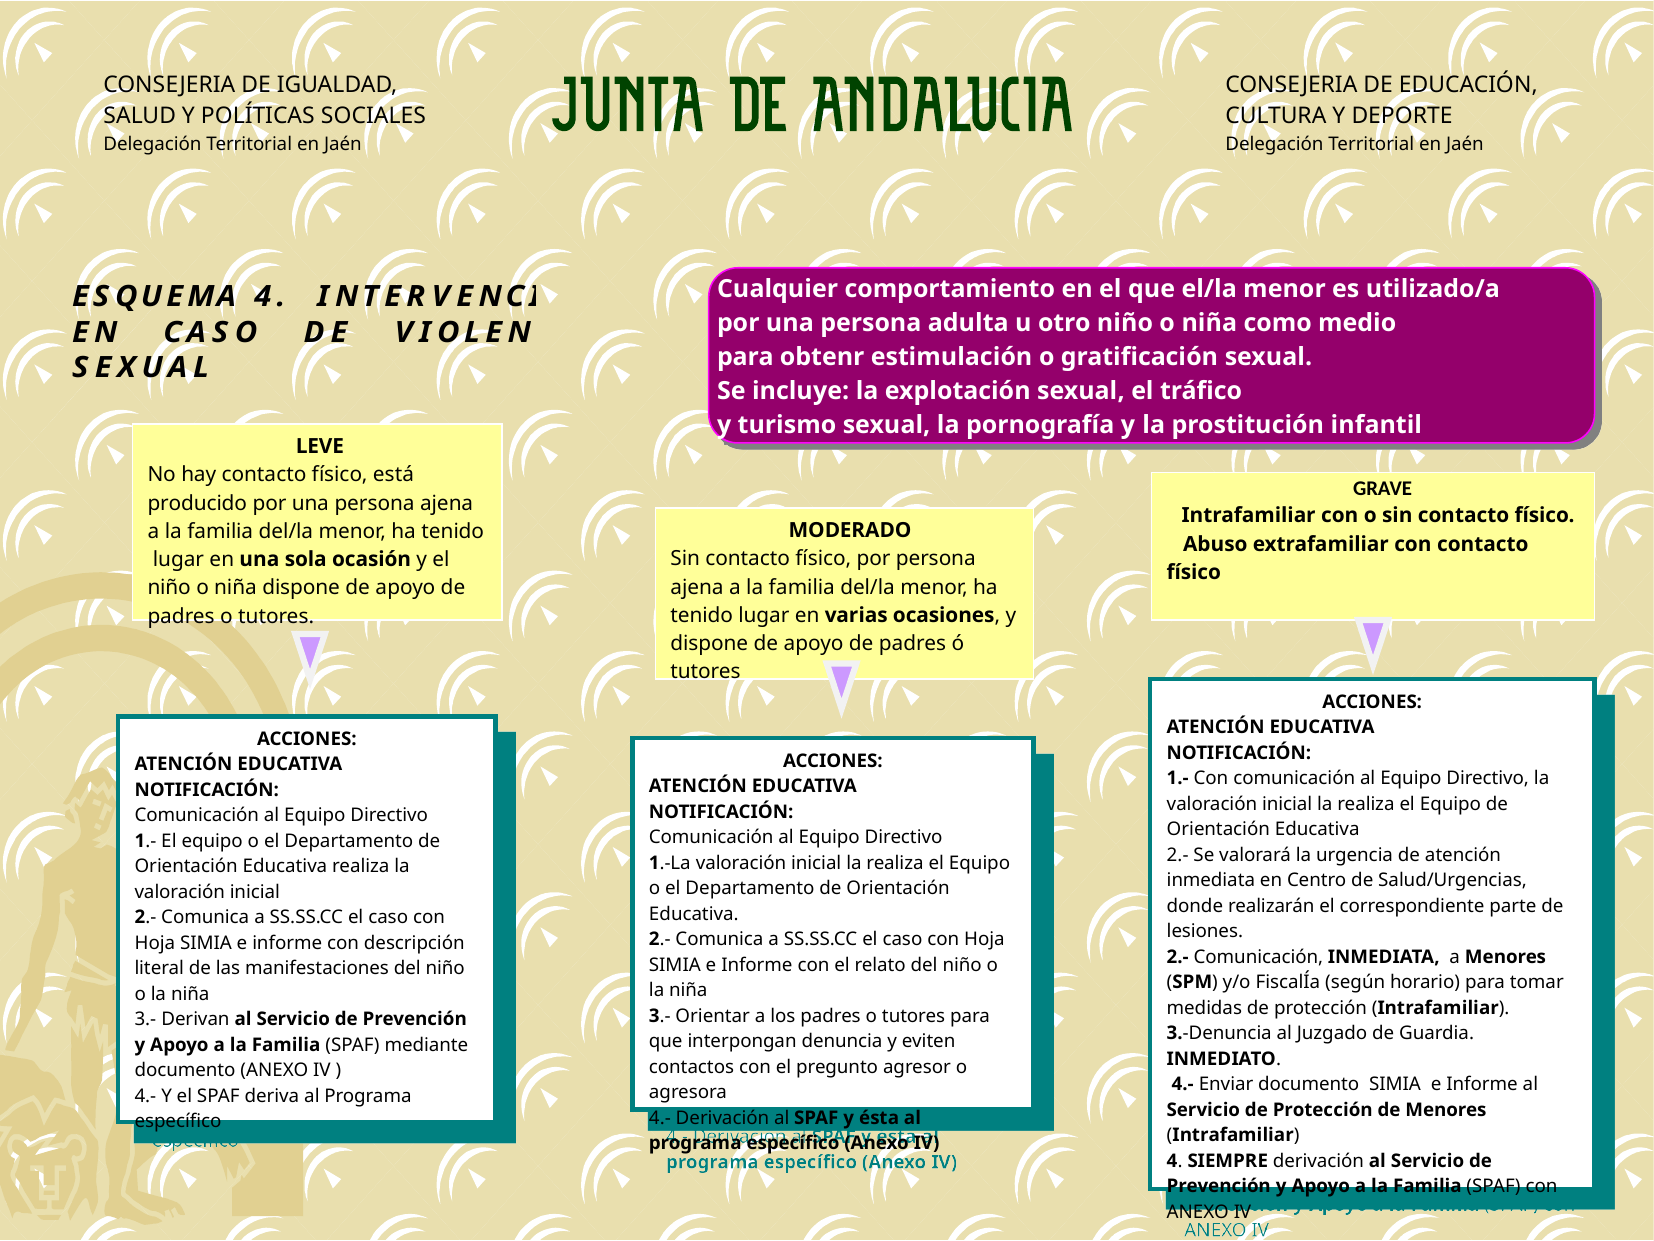

CONSEJERIA DE IGUALDAD,
SALUD Y POLÍTICAS SOCIALES
Delegación Territorial en Jaén
CONSEJERIA DE EDUCACIÓN,
CULTURA Y DEPORTE
Delegación Territorial en Jaén
Cualquier comportamiento en el que el/la menor es utilizado/a
por una persona adulta u otro niño o niña como medio
para obtenr estimulación o gratificación sexual.
Se incluye: la explotación sexual, el tráfico
y turismo sexual, la pornografía y la prostitución infantil
 LEVE
No hay contacto físico, está producido por una persona ajena a la familia del/la menor, ha tenido lugar en una sola ocasión y el niño o niña dispone de apoyo de padres o tutores.
 GRAVE
 Intrafamiliar con o sin contacto físico.
 Abuso extrafamiliar con contacto físico
 MODERADO
Sin contacto físico, por persona ajena a la familia del/la menor, ha tenido lugar en varias ocasiones, y dispone de apoyo de padres ó tutores
ACCIONES:
ATENCIÓN EDUCATIVA
NOTIFICACIÓN:
1.- Con comunicación al Equipo Directivo, la valoración inicial la realiza el Equipo de Orientación Educativa
2.- Se valorará la urgencia de atención inmediata en Centro de Salud/Urgencias, donde realizarán el correspondiente parte de lesiones.
2.- Comunicación, INMEDIATA, a Menores (SPM) y/o FiscalÍa (según horario) para tomar medidas de protección (Intrafamiliar).
3.-Denuncia al Juzgado de Guardia. INMEDIATO.
 4.- Enviar documento SIMIA e Informe al Servicio de Protección de Menores (Intrafamiliar)
4. SIEMPRE derivación al Servicio de Prevención y Apoyo a la Familia (SPAF) con ANEXO IV
ACCIONES:
ATENCIÓN EDUCATIVA
NOTIFICACIÓN:
Comunicación al Equipo Directivo
1.- El equipo o el Departamento de Orientación Educativa realiza la valoración inicial
2.- Comunica a SS.SS.CC el caso con Hoja SIMIA e informe con descripción literal de las manifestaciones del niño o la niña
3.- Derivan al Servicio de Prevención y Apoyo a la Familia (SPAF) mediante documento (ANEXO IV )
4.- Y el SPAF deriva al Programa específico
ACCIONES:
ATENCIÓN EDUCATIVA
NOTIFICACIÓN:
Comunicación al Equipo Directivo
1.-La valoración inicial la realiza el Equipo o el Departamento de Orientación Educativa.
2.- Comunica a SS.SS.CC el caso con Hoja SIMIA e Informe con el relato del niño o la niña
3.- Orientar a los padres o tutores para que interpongan denuncia y eviten contactos con el pregunto agresor o agresora
4.- Derivación al SPAF y ésta al programa específico (Anexo IV)